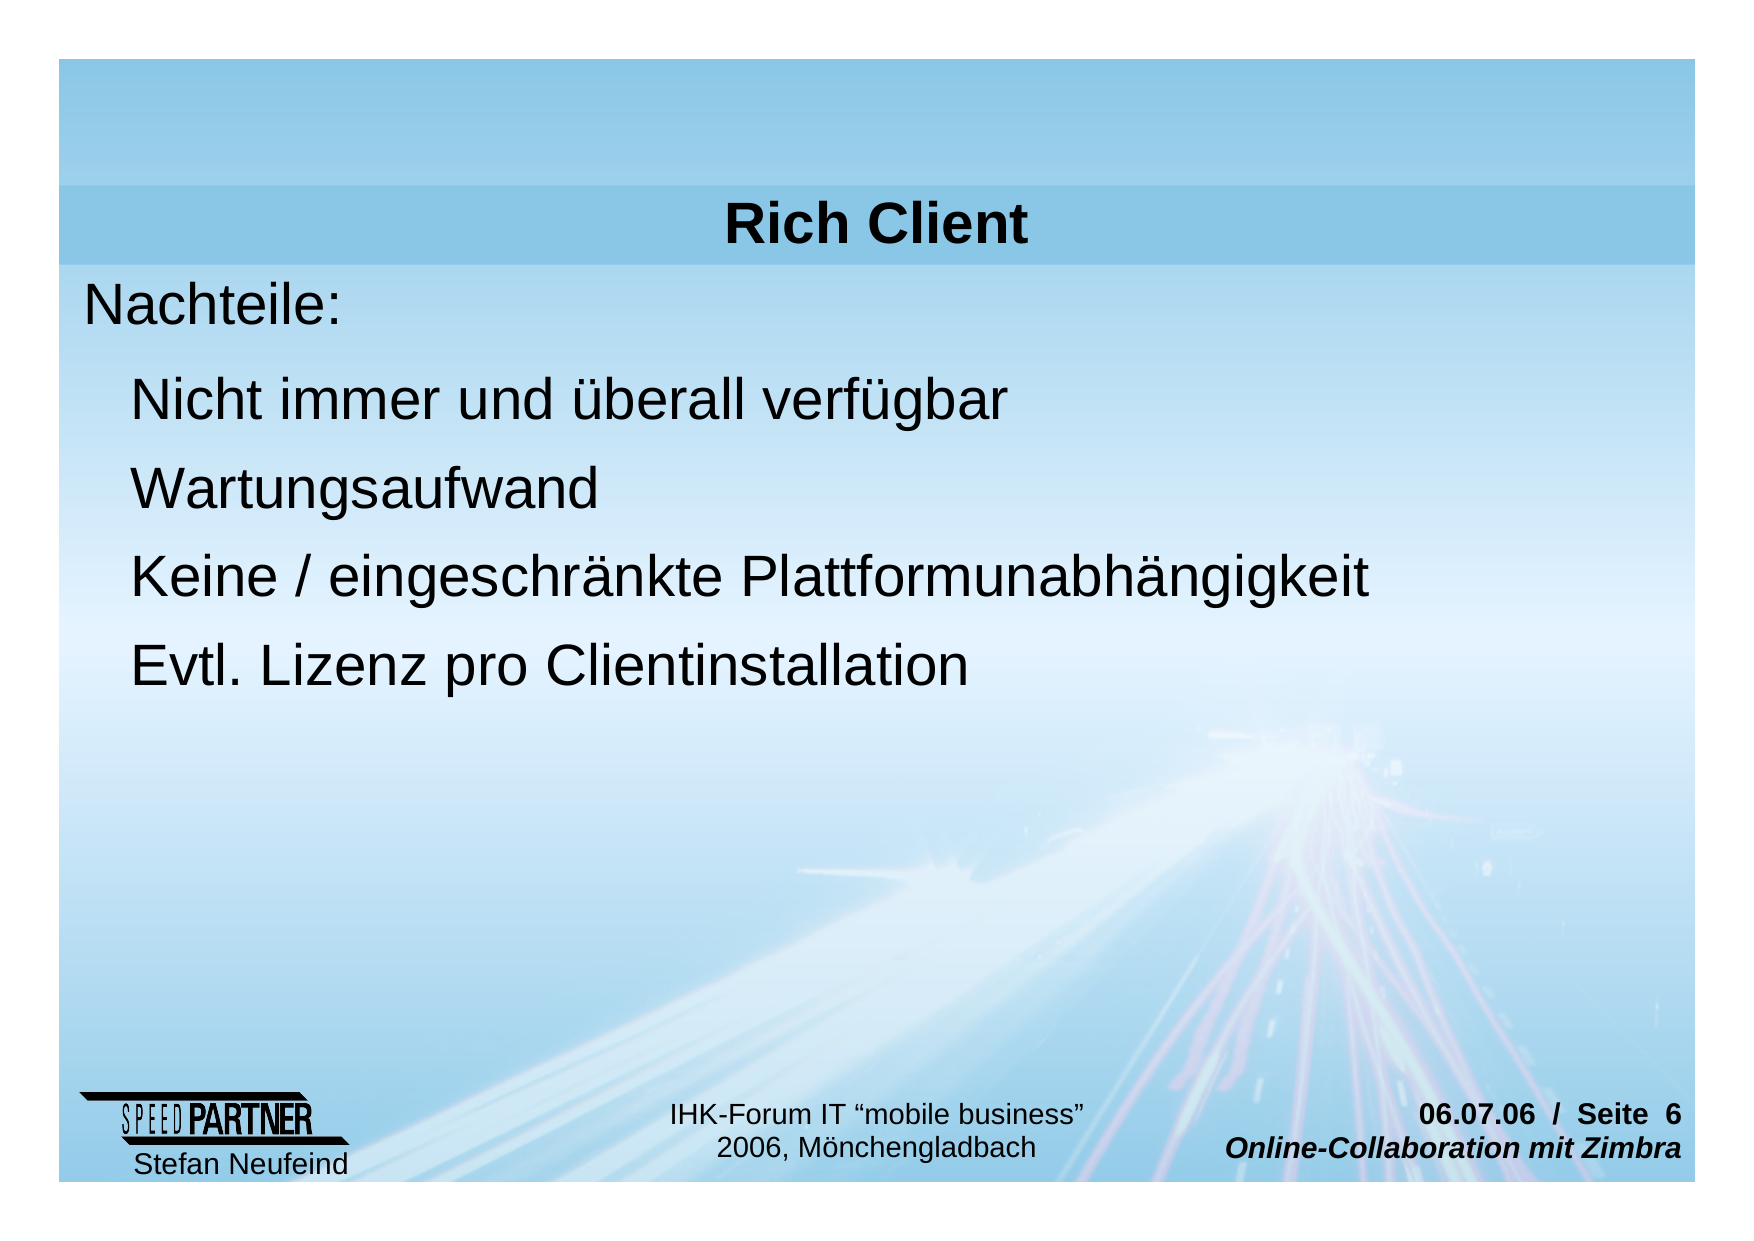

# Rich Client
Nachteile:
Nicht immer und überall verfügbar
Wartungsaufwand
Keine / eingeschränkte Plattformunabhängigkeit
Evtl. Lizenz pro Clientinstallation